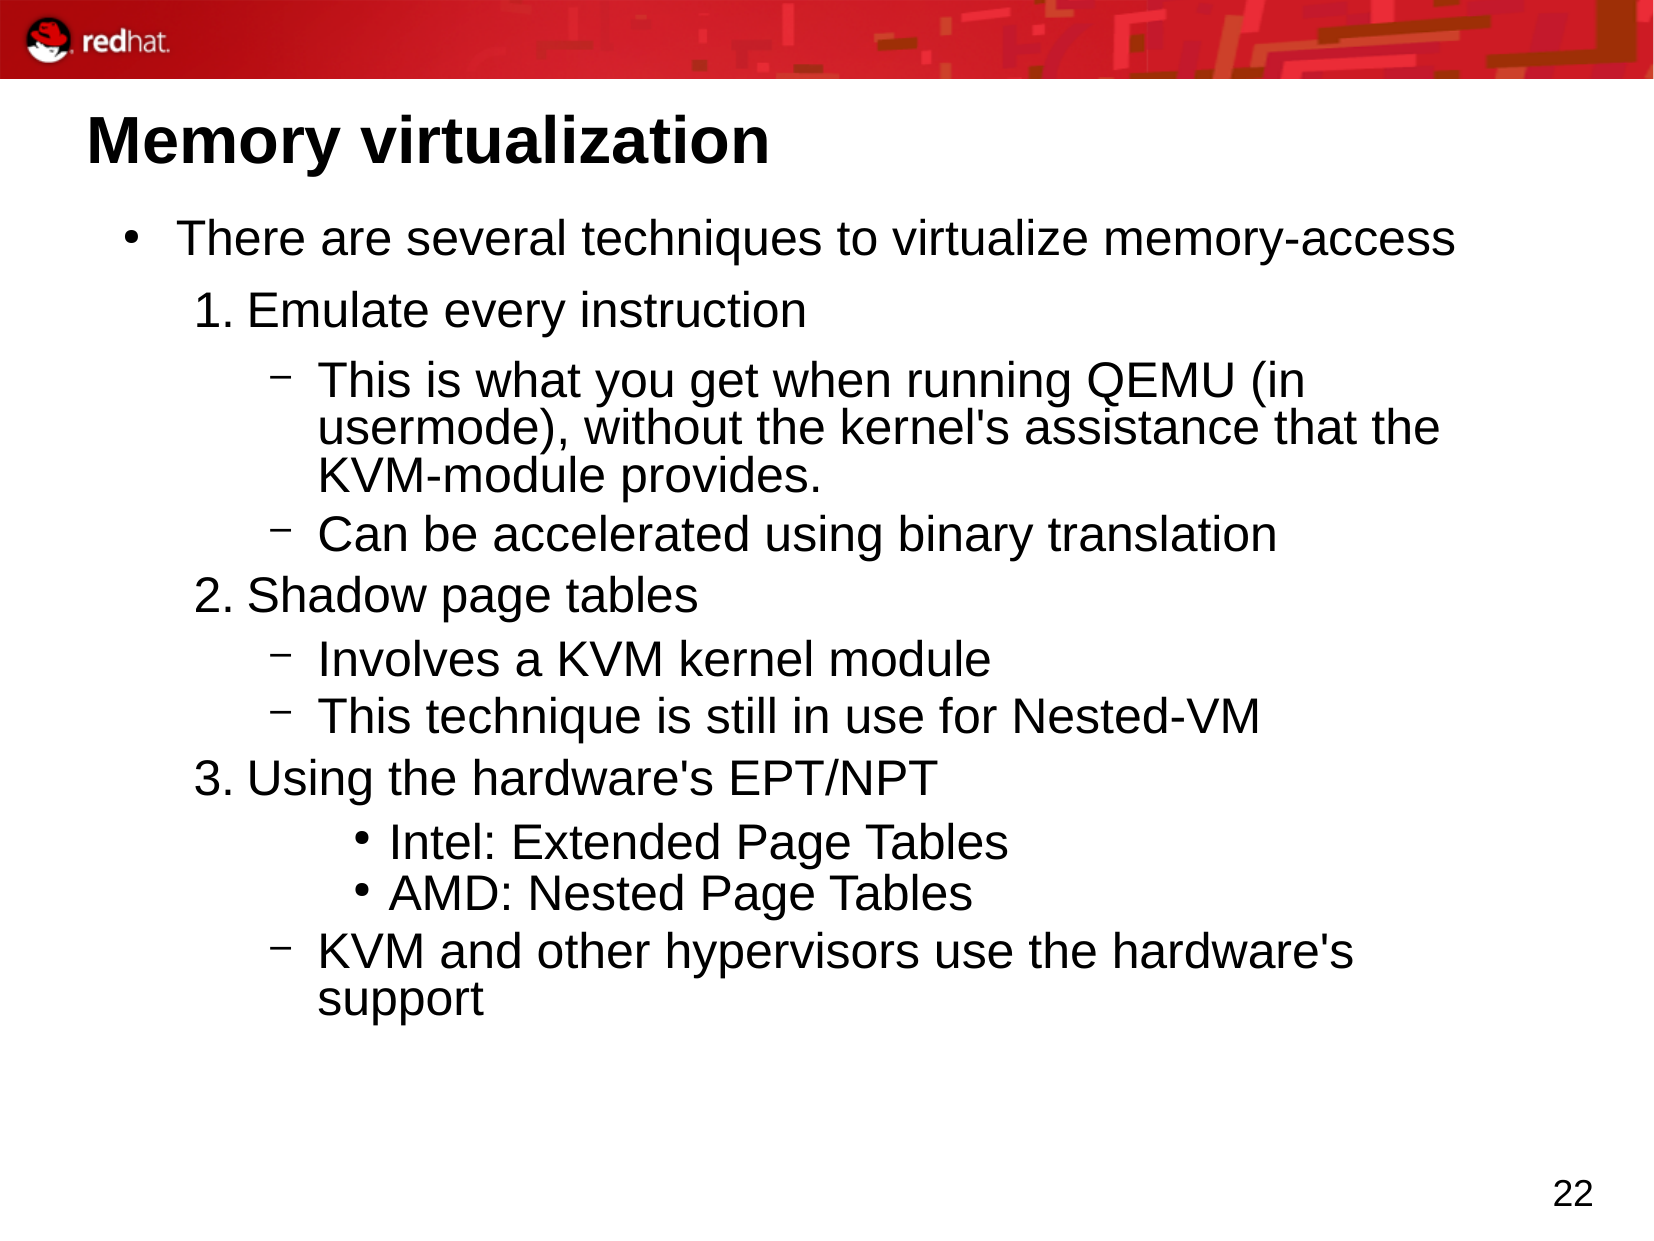

# Memory virtualization
There are several techniques to virtualize memory-access
Emulate every instruction
This is what you get when running QEMU (in usermode), without the kernel's assistance that the KVM-module provides.
Can be accelerated using binary translation
Shadow page tables
Involves a KVM kernel module
This technique is still in use for Nested-VM
Using the hardware's EPT/NPT
Intel: Extended Page Tables
AMD: Nested Page Tables
KVM and other hypervisors use the hardware's support